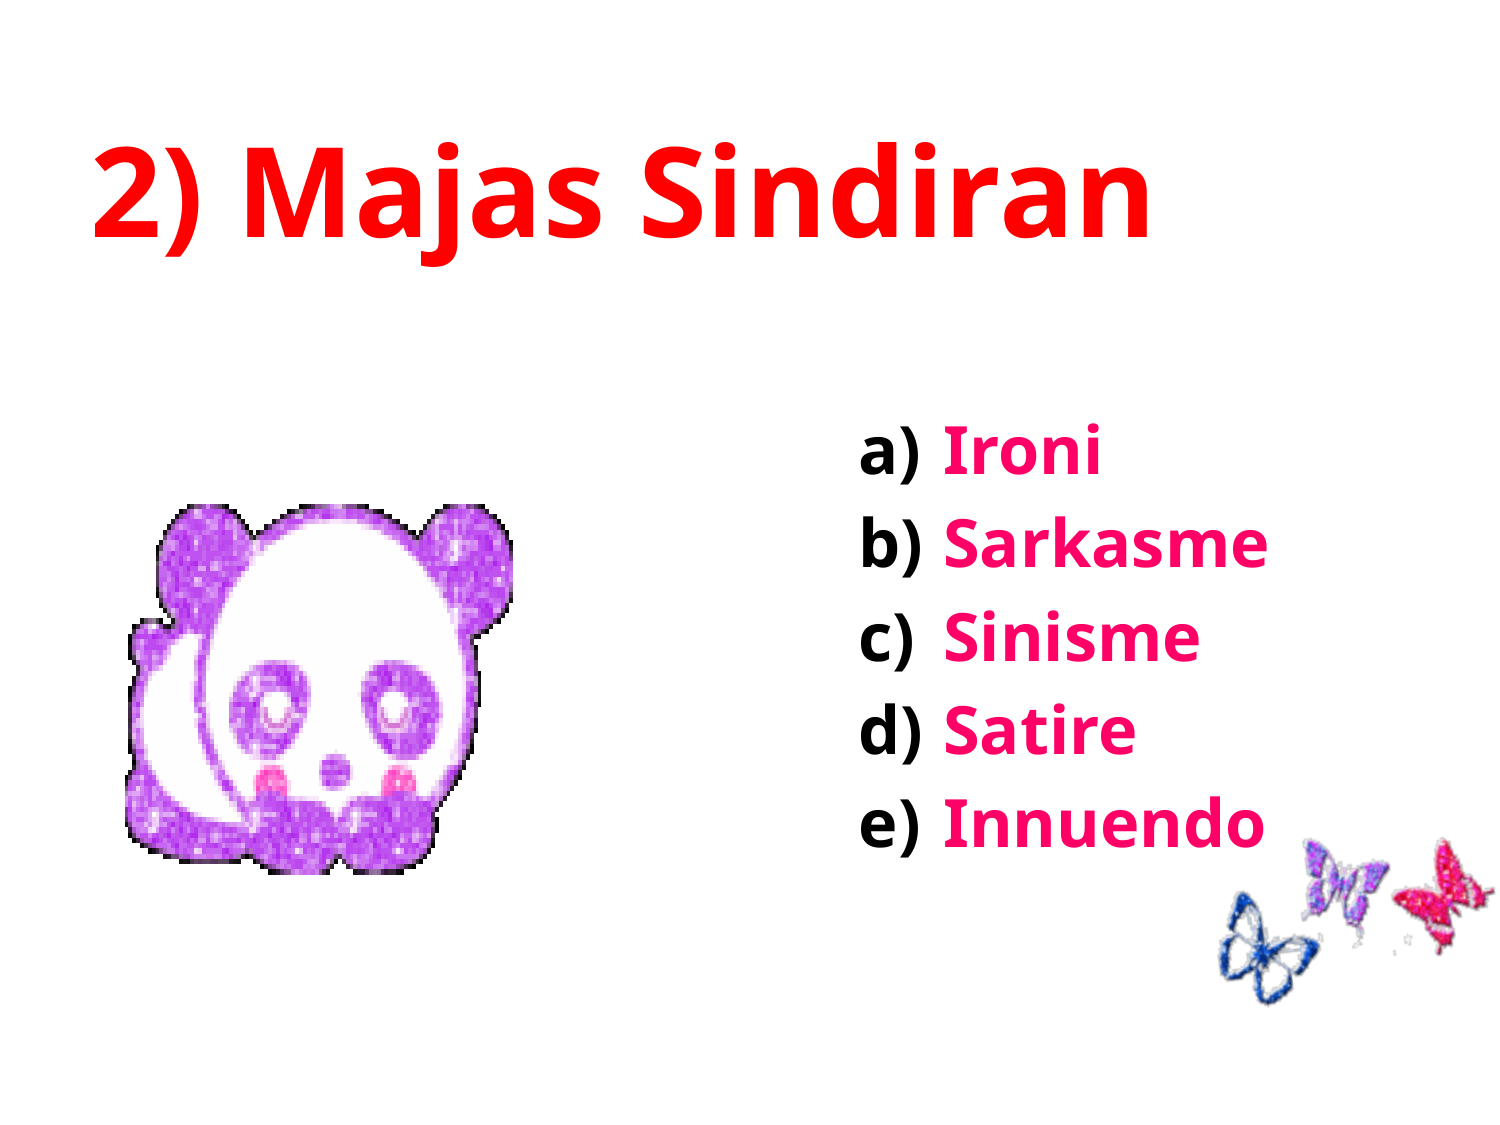

# 2) Majas Sindiran
Ironi
Sarkasme
Sinisme
Satire
Innuendo